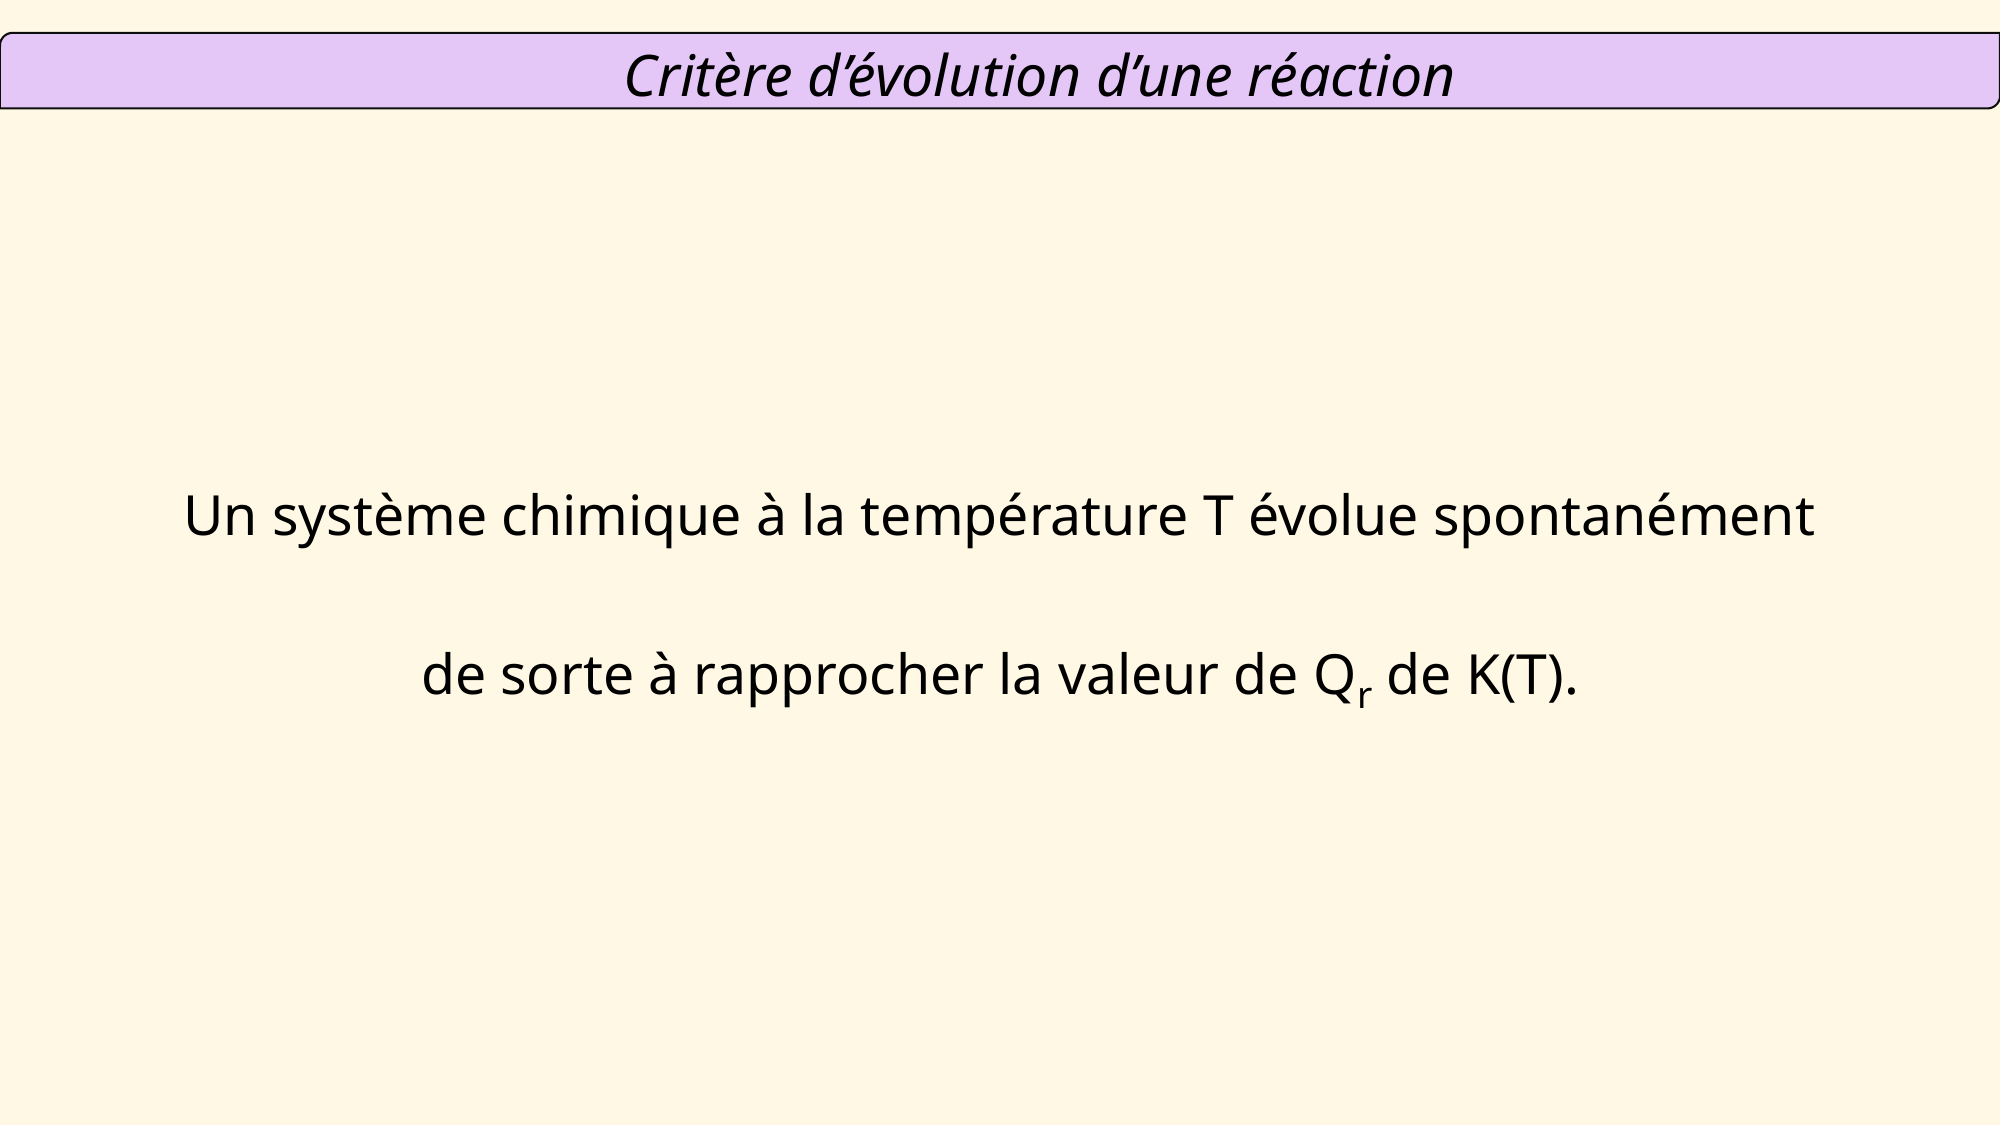

# Critère d’évolution d’une réaction
Un système chimique à la température T évolue spontanément de sorte à rapprocher la valeur de Qr de K(T).